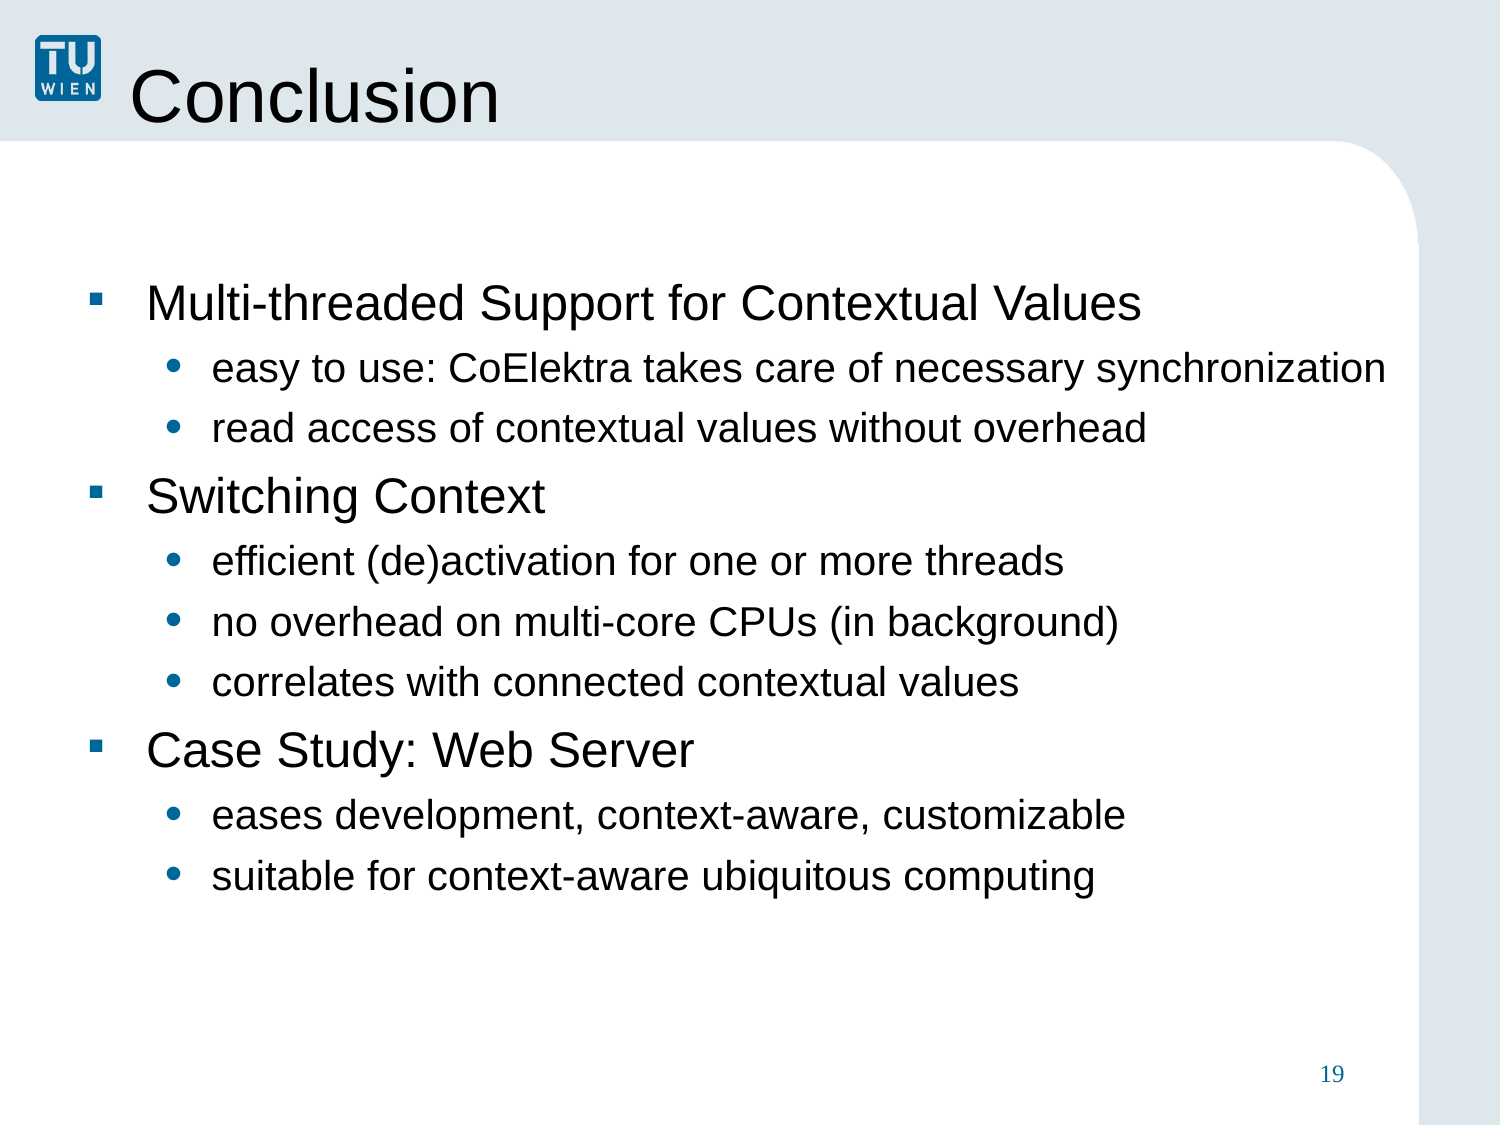

# Conclusion
Multi-threaded Support for Contextual Values
easy to use: CoElektra takes care of necessary synchronization
read access of contextual values without overhead
Switching Context
efficient (de)activation for one or more threads
no overhead on multi-core CPUs (in background)
correlates with connected contextual values
Case Study: Web Server
eases development, context-aware, customizable
suitable for context-aware ubiquitous computing
19